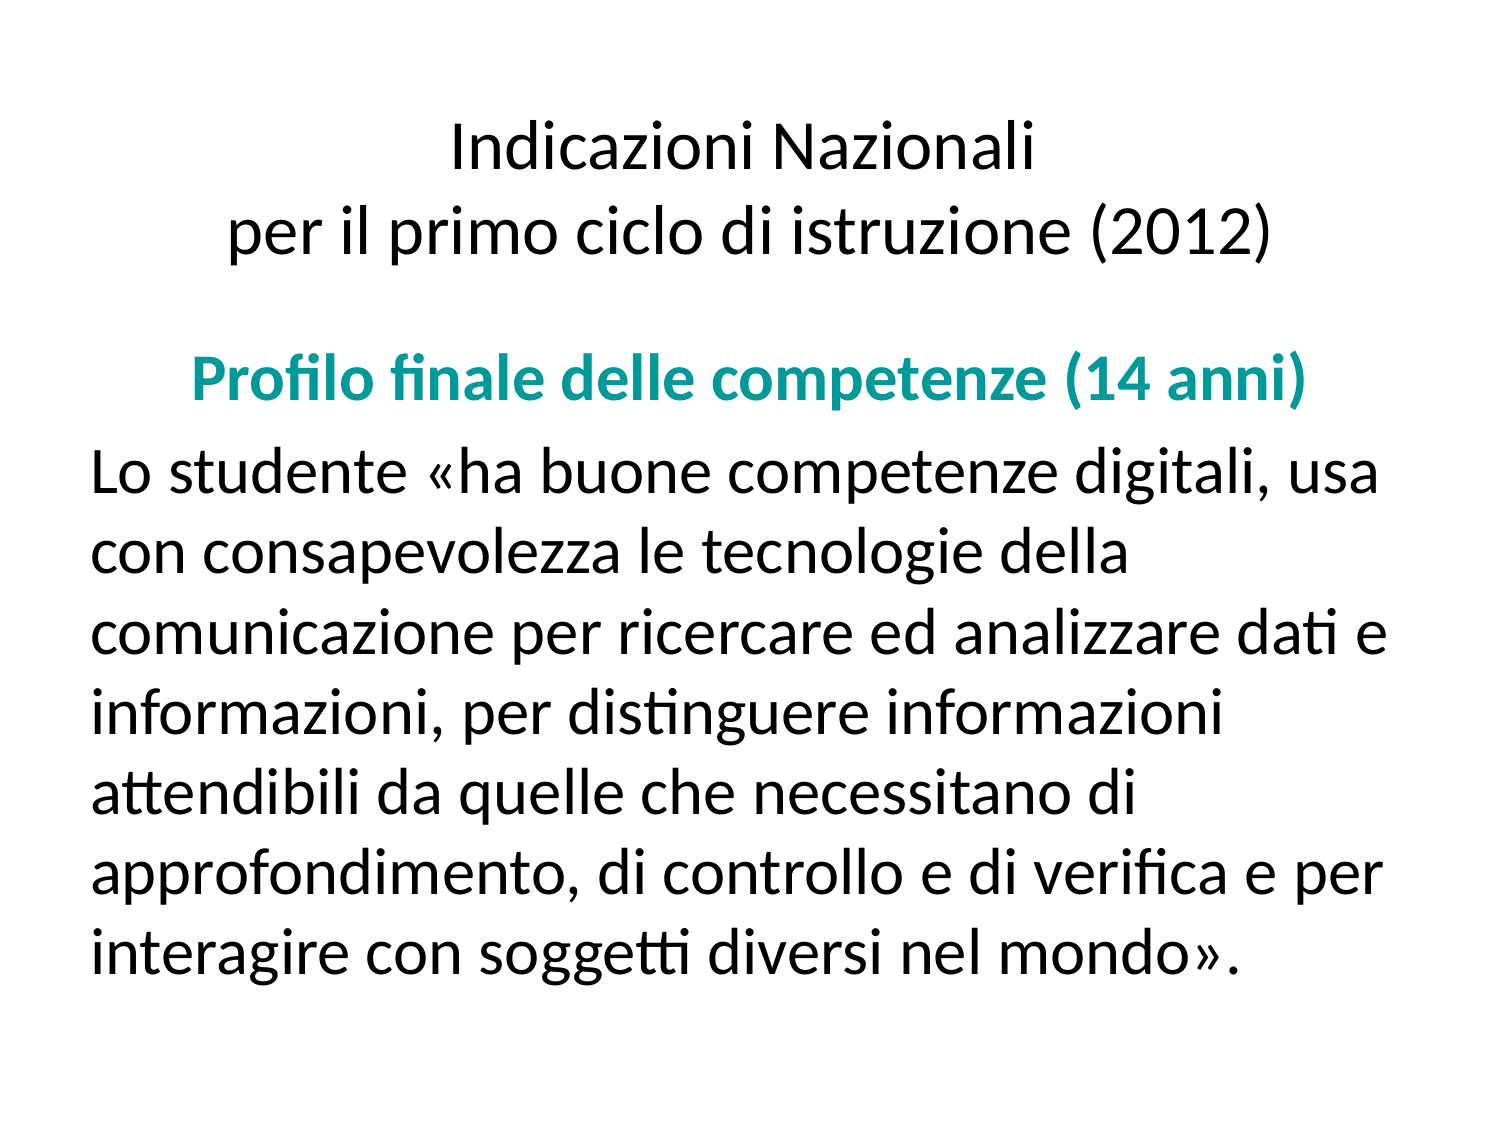

# Indicazioni Nazionali per il primo ciclo di istruzione (2012)
Profilo finale delle competenze (14 anni)
Lo studente «ha buone competenze digitali, usa con consapevolezza le tecnologie della comunicazione per ricercare ed analizzare dati e informazioni, per distinguere informazioni attendibili da quelle che necessitano di approfondimento, di controllo e di verifica e per interagire con soggetti diversi nel mondo».